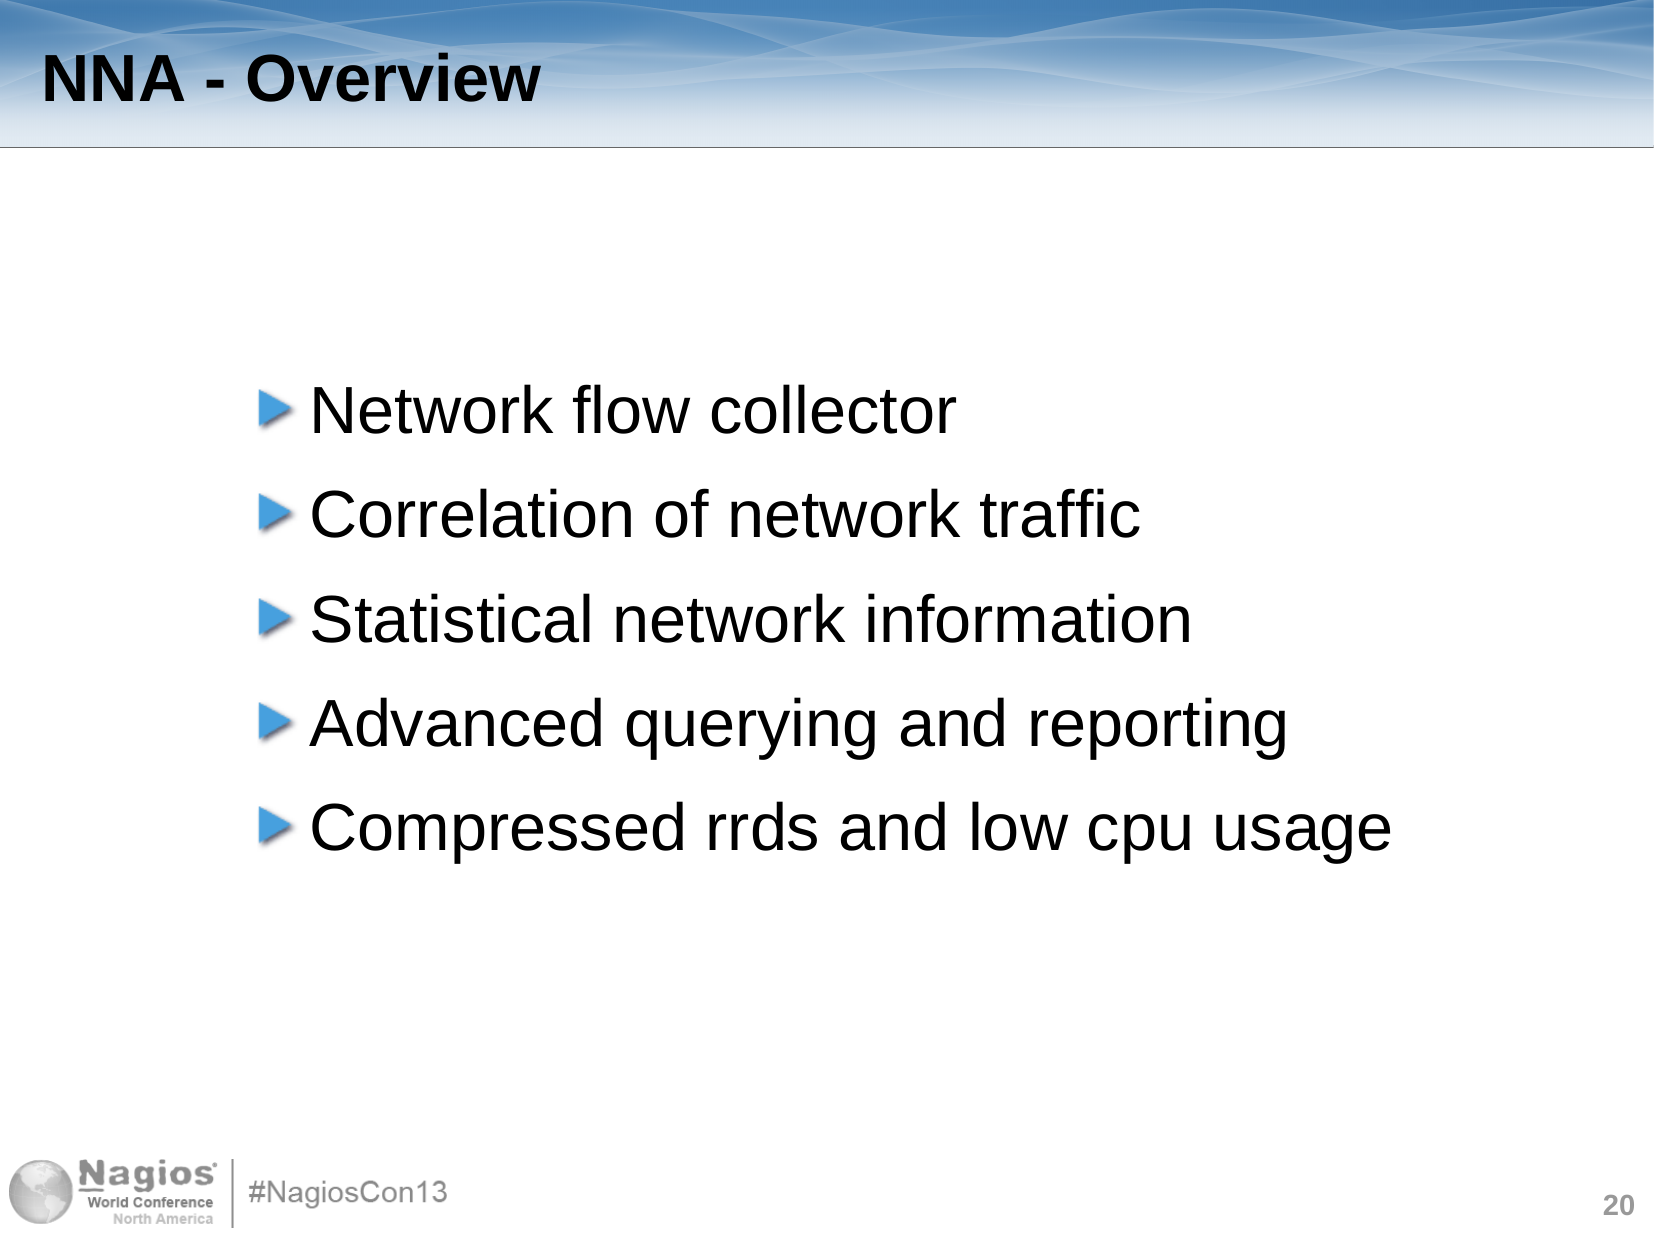

# NNA - Overview
Network flow collector
Correlation of network traffic
Statistical network information
Advanced querying and reporting
Compressed rrds and low cpu usage
20